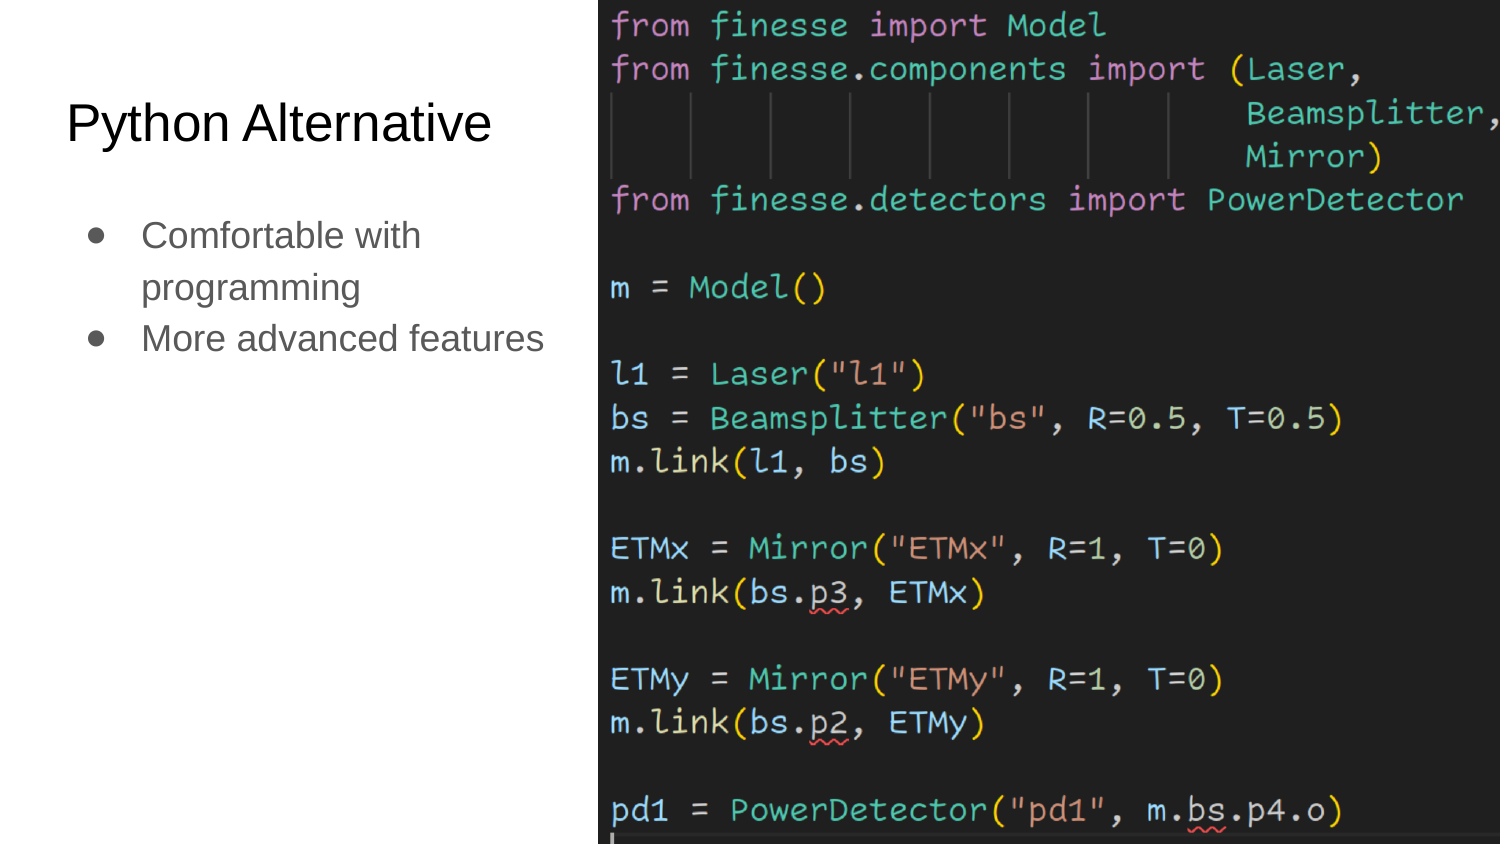

# Python Alternative
Comfortable with programming
More advanced features